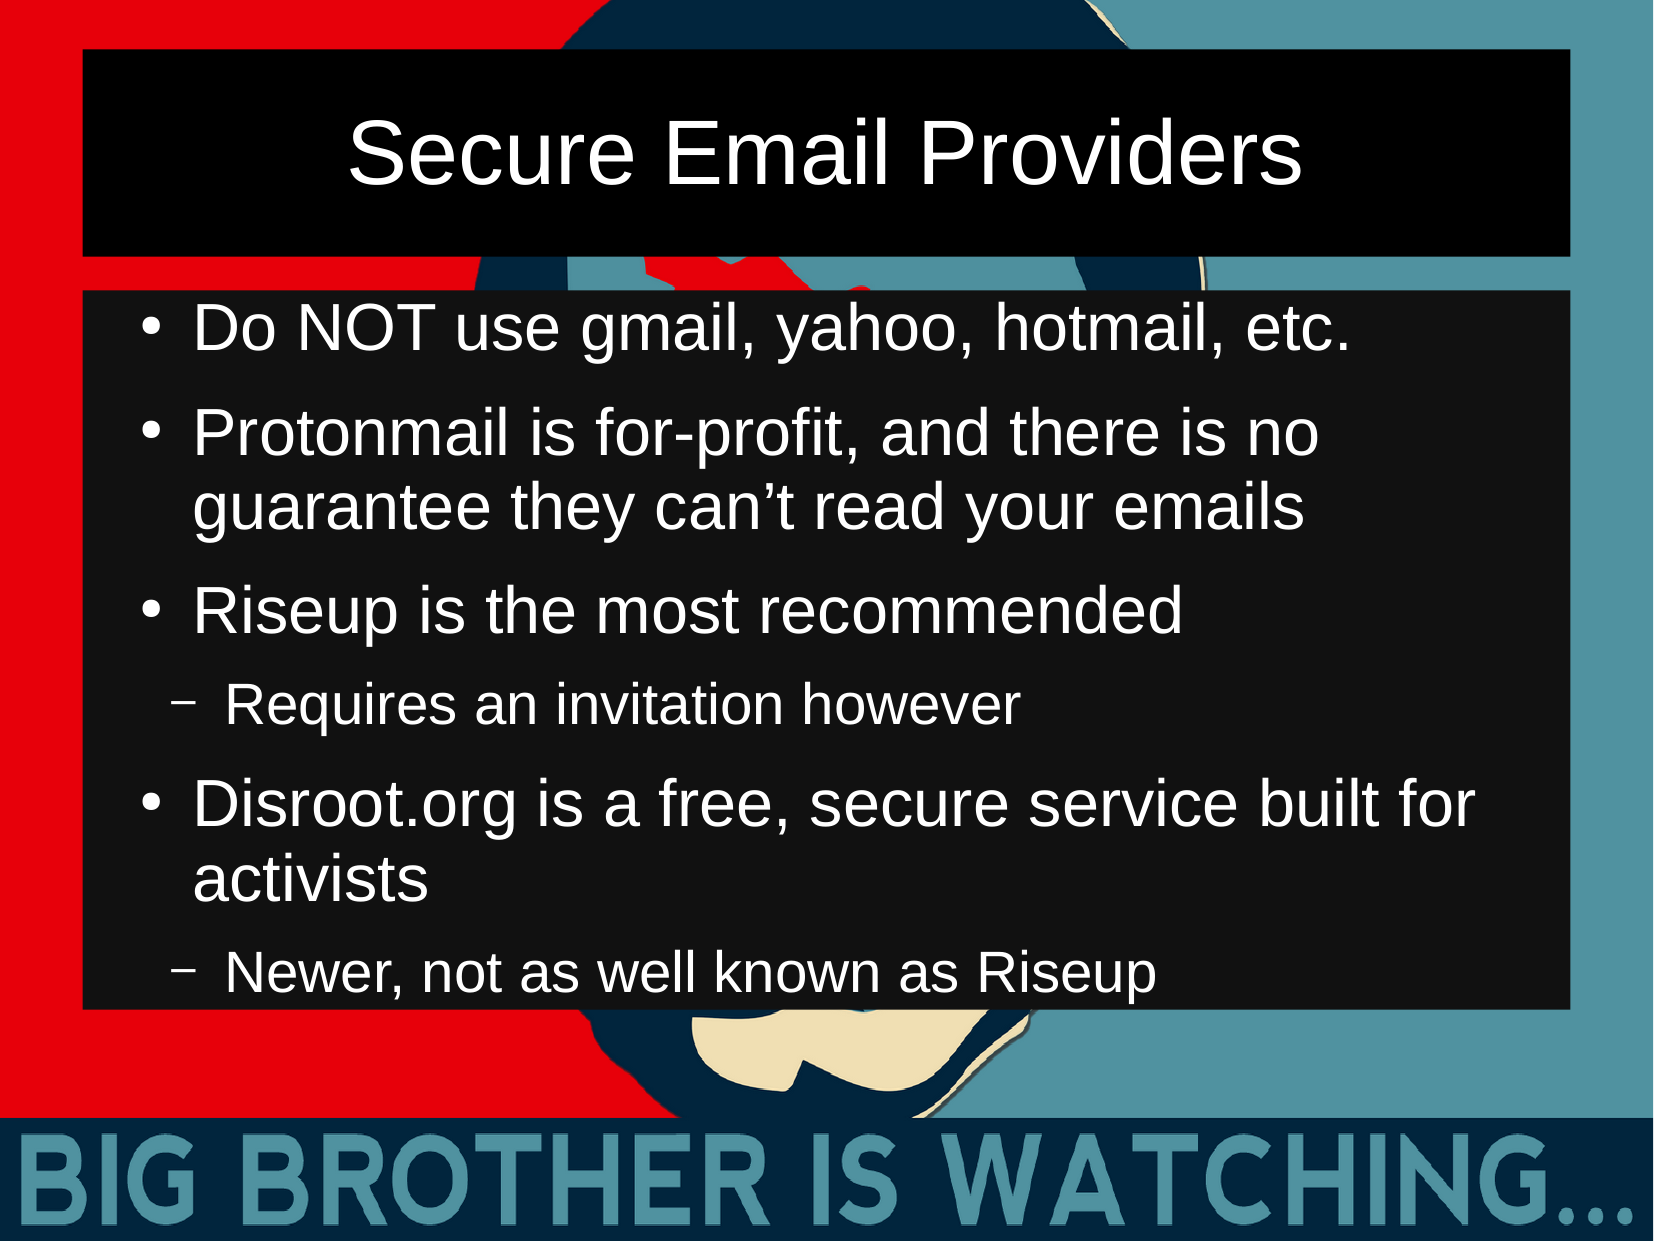

# Secure Email Providers
Do NOT use gmail, yahoo, hotmail, etc.
Protonmail is for-profit, and there is no guarantee they can’t read your emails
Riseup is the most recommended
Requires an invitation however
Disroot.org is a free, secure service built for activists
Newer, not as well known as Riseup